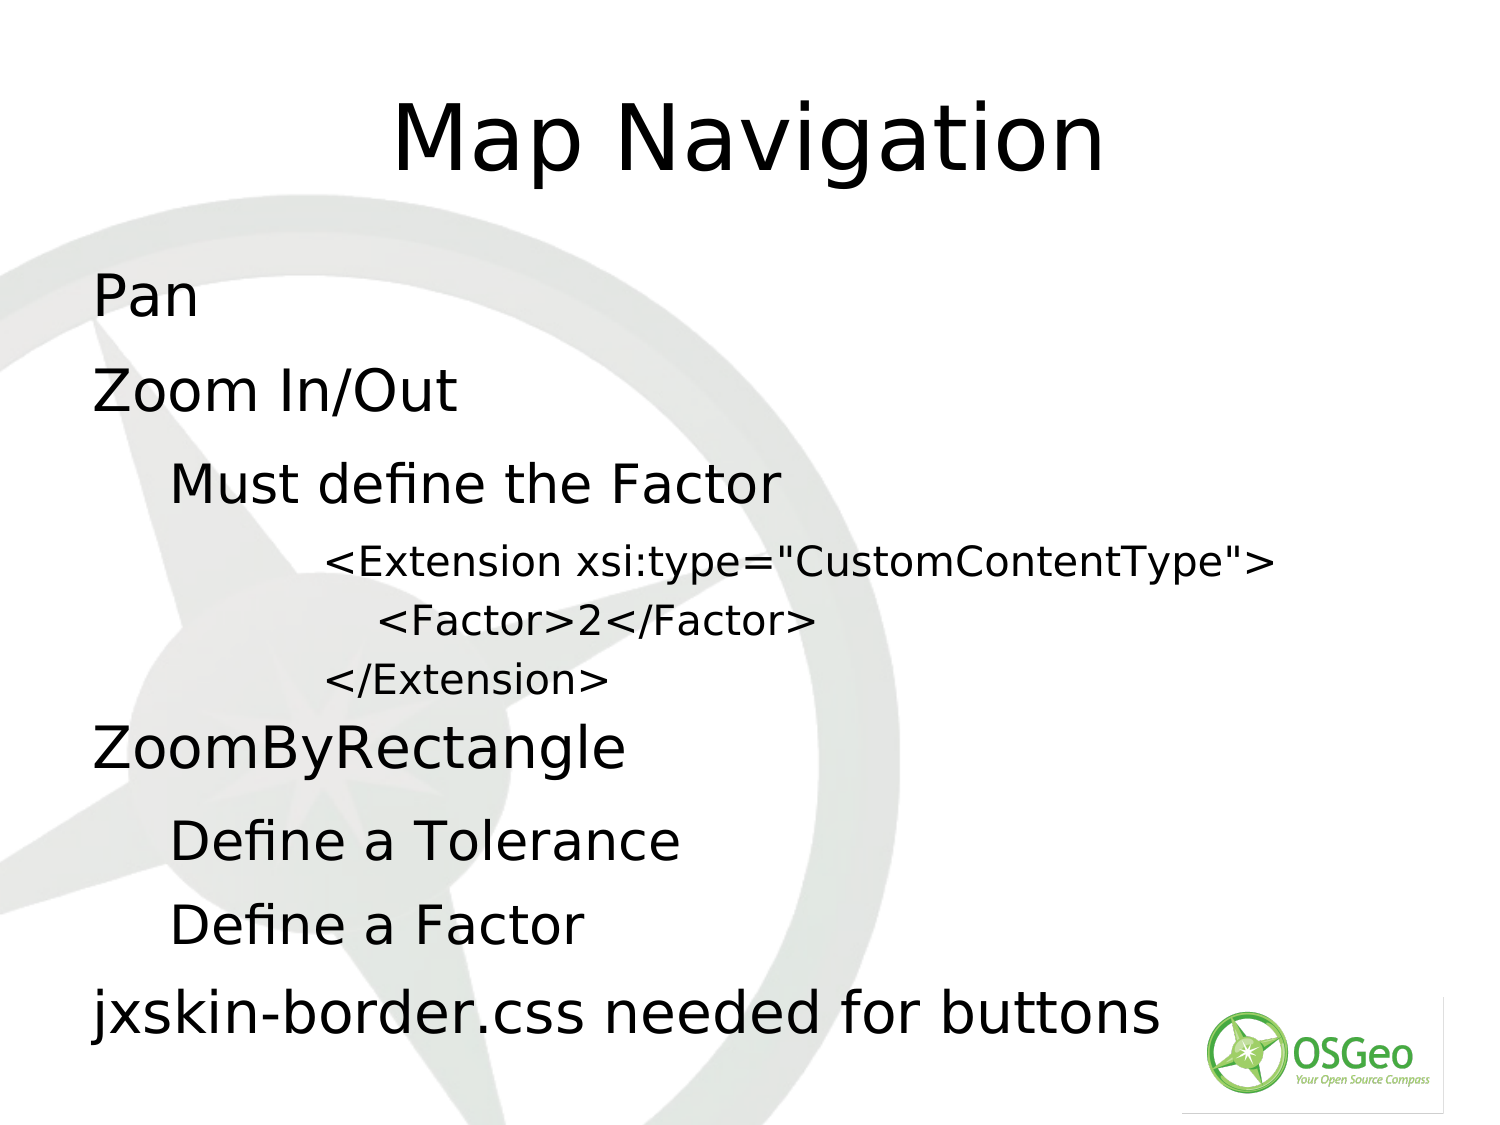

# Map Navigation
Pan
Zoom In/Out
Must define the Factor
<Extension xsi:type="CustomContentType">
 <Factor>2</Factor>
</Extension>
ZoomByRectangle
Define a Tolerance
Define a Factor
jxskin-border.css needed for buttons